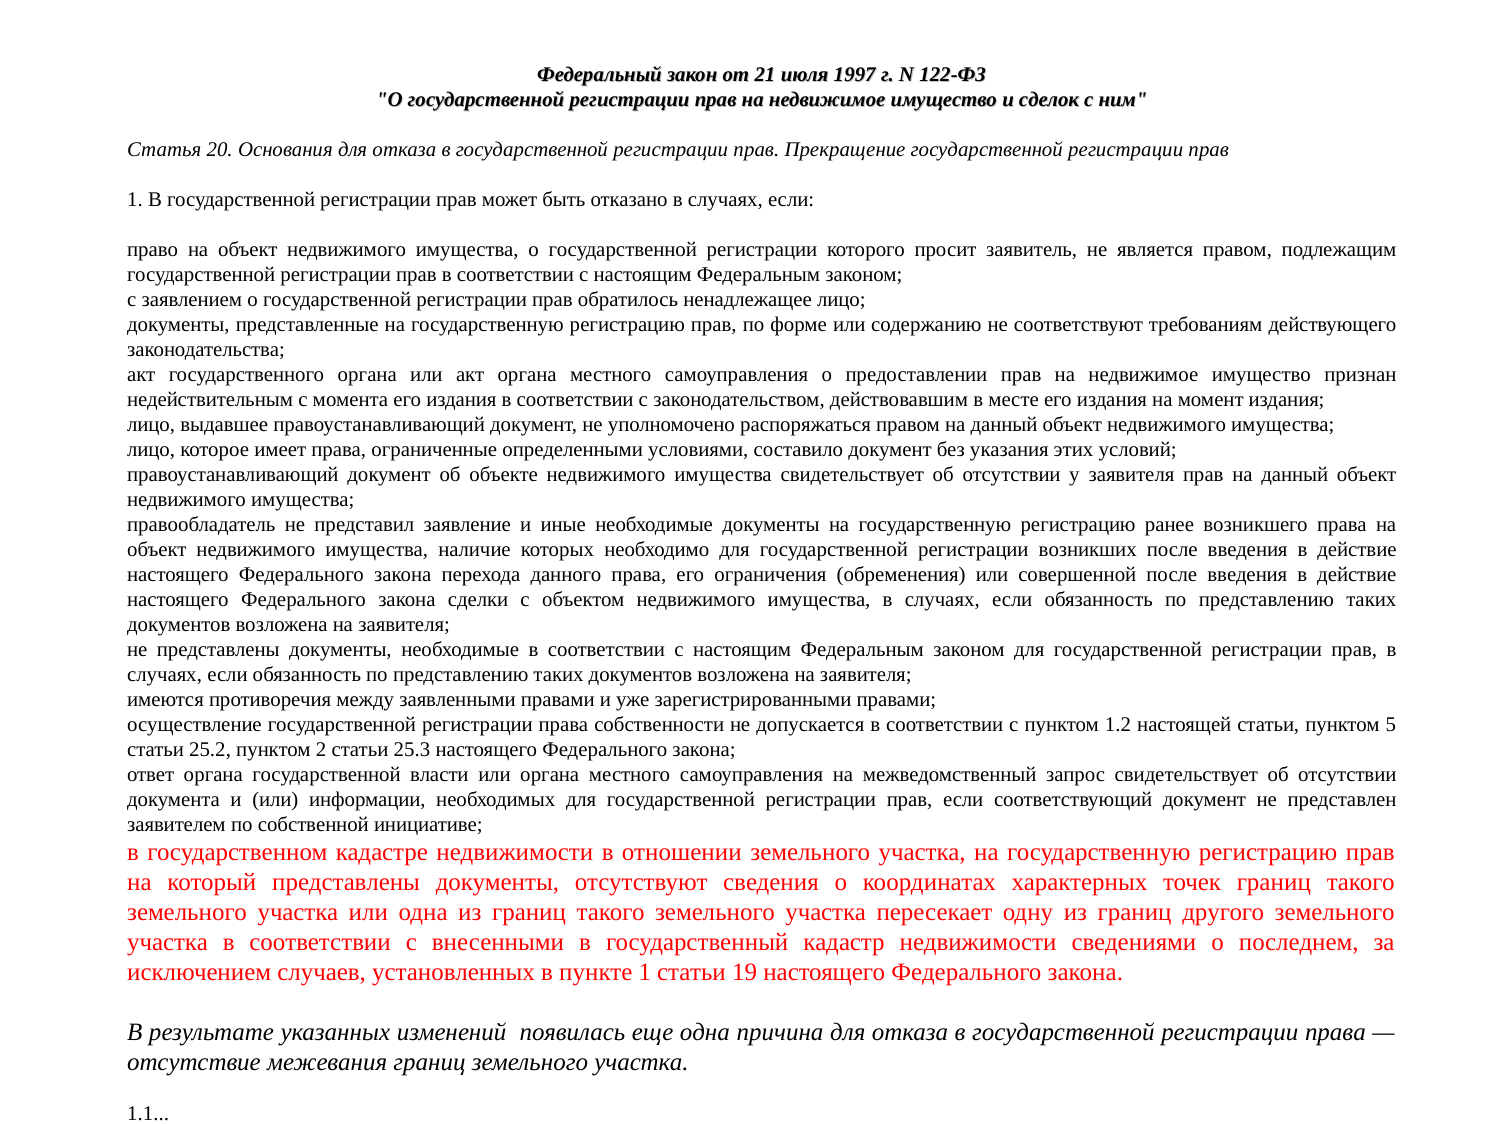

Федеральный закон от 21 июля 1997 г. N 122-ФЗ
"О государственной регистрации прав на недвижимое имущество и сделок с ним"
Статья 20. Основания для отказа в государственной регистрации прав. Прекращение государственной регистрации прав
1. В государственной регистрации прав может быть отказано в случаях, если:
право на объект недвижимого имущества, о государственной регистрации которого просит заявитель, не является правом, подлежащим государственной регистрации прав в соответствии с настоящим Федеральным законом;
с заявлением о государственной регистрации прав обратилось ненадлежащее лицо;
документы, представленные на государственную регистрацию прав, по форме или содержанию не соответствуют требованиям действующего законодательства;
акт государственного органа или акт органа местного самоуправления о предоставлении прав на недвижимое имущество признан недействительным с момента его издания в соответствии с законодательством, действовавшим в месте его издания на момент издания;
лицо, выдавшее правоустанавливающий документ, не уполномочено распоряжаться правом на данный объект недвижимого имущества;
лицо, которое имеет права, ограниченные определенными условиями, составило документ без указания этих условий;
правоустанавливающий документ об объекте недвижимого имущества свидетельствует об отсутствии у заявителя прав на данный объект недвижимого имущества;
правообладатель не представил заявление и иные необходимые документы на государственную регистрацию ранее возникшего права на объект недвижимого имущества, наличие которых необходимо для государственной регистрации возникших после введения в действие настоящего Федерального закона перехода данного права, его ограничения (обременения) или совершенной после введения в действие настоящего Федерального закона сделки с объектом недвижимого имущества, в случаях, если обязанность по представлению таких документов возложена на заявителя;
не представлены документы, необходимые в соответствии с настоящим Федеральным законом для государственной регистрации прав, в случаях, если обязанность по представлению таких документов возложена на заявителя;
имеются противоречия между заявленными правами и уже зарегистрированными правами;
осуществление государственной регистрации права собственности не допускается в соответствии с пунктом 1.2 настоящей статьи, пунктом 5 статьи 25.2, пунктом 2 статьи 25.3 настоящего Федерального закона;
ответ органа государственной власти или органа местного самоуправления на межведомственный запрос свидетельствует об отсутствии документа и (или) информации, необходимых для государственной регистрации прав, если соответствующий документ не представлен заявителем по собственной инициативе;
в государственном кадастре недвижимости в отношении земельного участка, на государственную регистрацию прав на который представлены документы, отсутствуют сведения о координатах характерных точек границ такого земельного участка или одна из границ такого земельного участка пересекает одну из границ другого земельного участка в соответствии с внесенными в государственный кадастр недвижимости сведениями о последнем, за исключением случаев, установленных в пункте 1 статьи 19 настоящего Федерального закона.
В результате указанных изменений появилась еще одна причина для отказа в государственной регистрации права — отсутствие межевания границ земельного участка.
1.1...